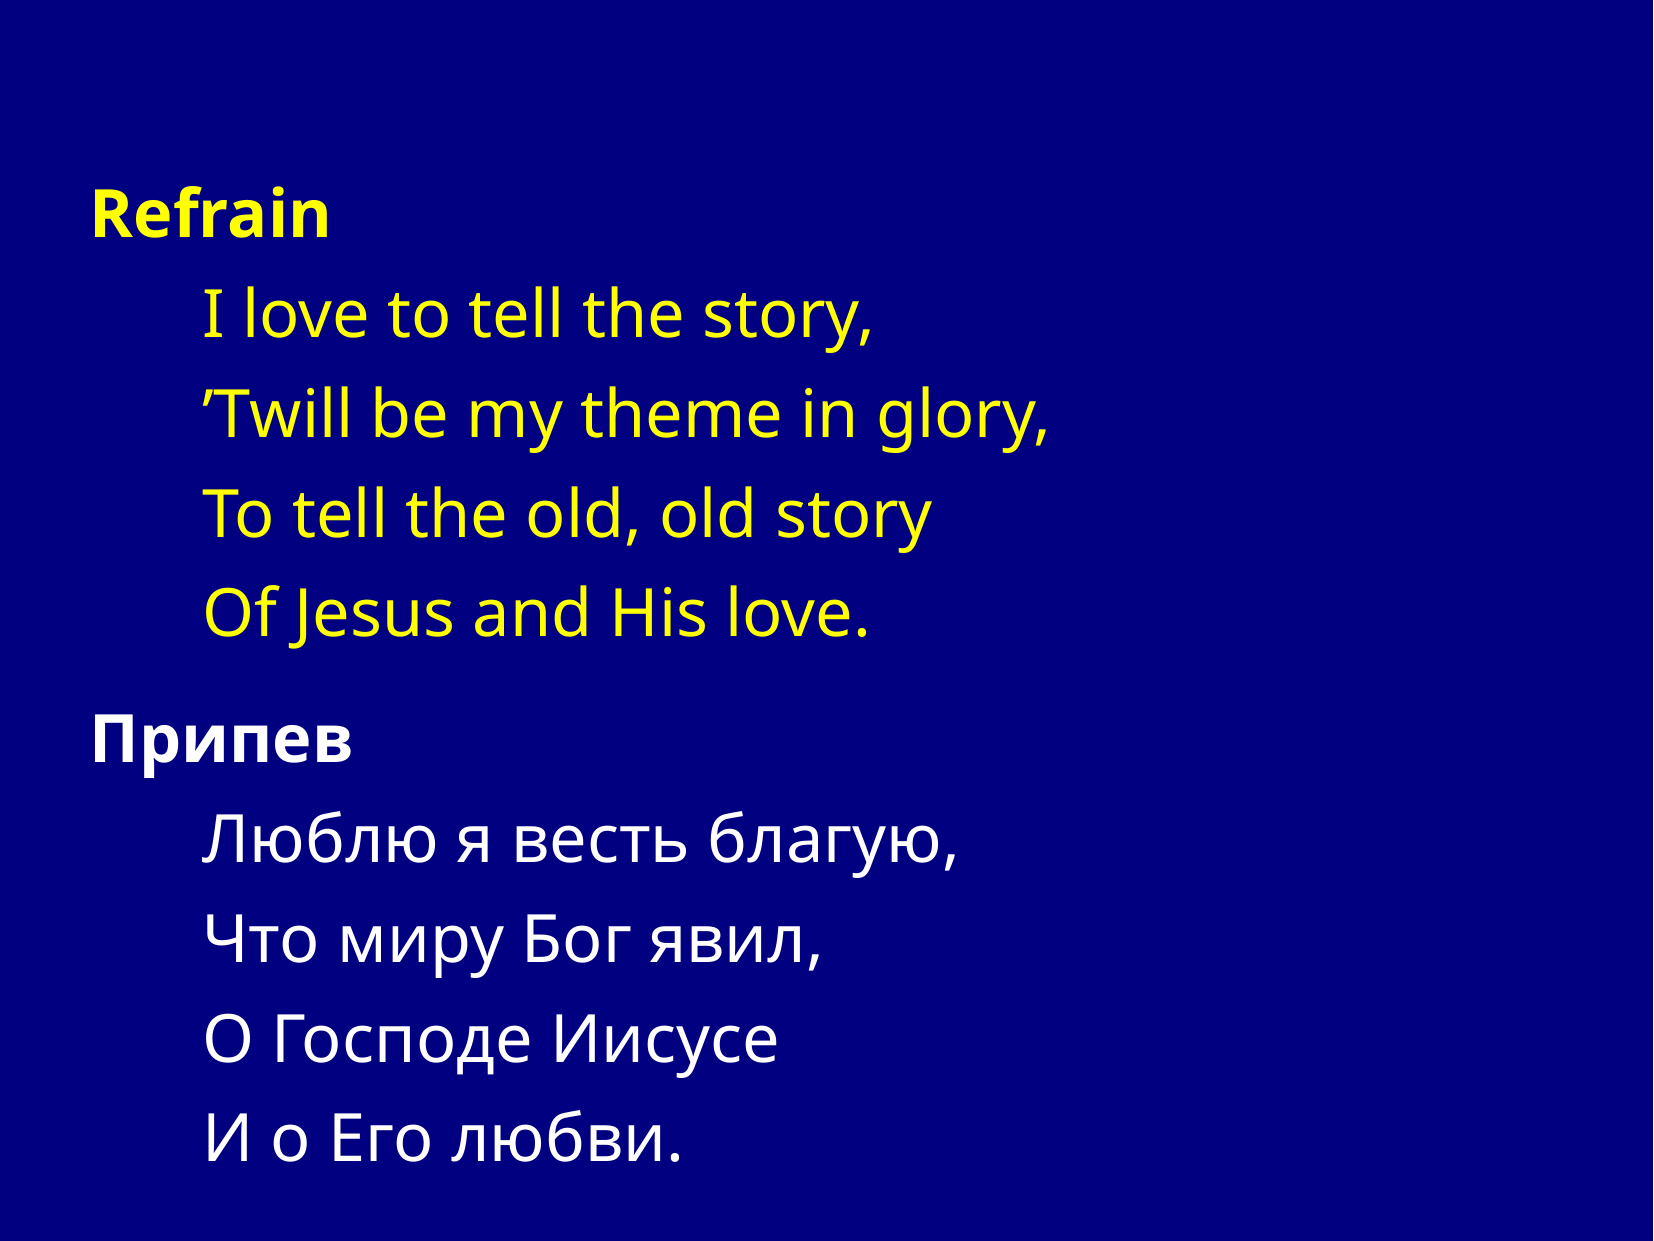

Refrain
	I love to tell the story,
	’Twill be my theme in glory,
	To tell the old, old story
	Of Jesus and His love.
Припев
	Люблю я весть благую,
	Что миру Бог явил,
	О Господе Иисусе
	И о Его любви.